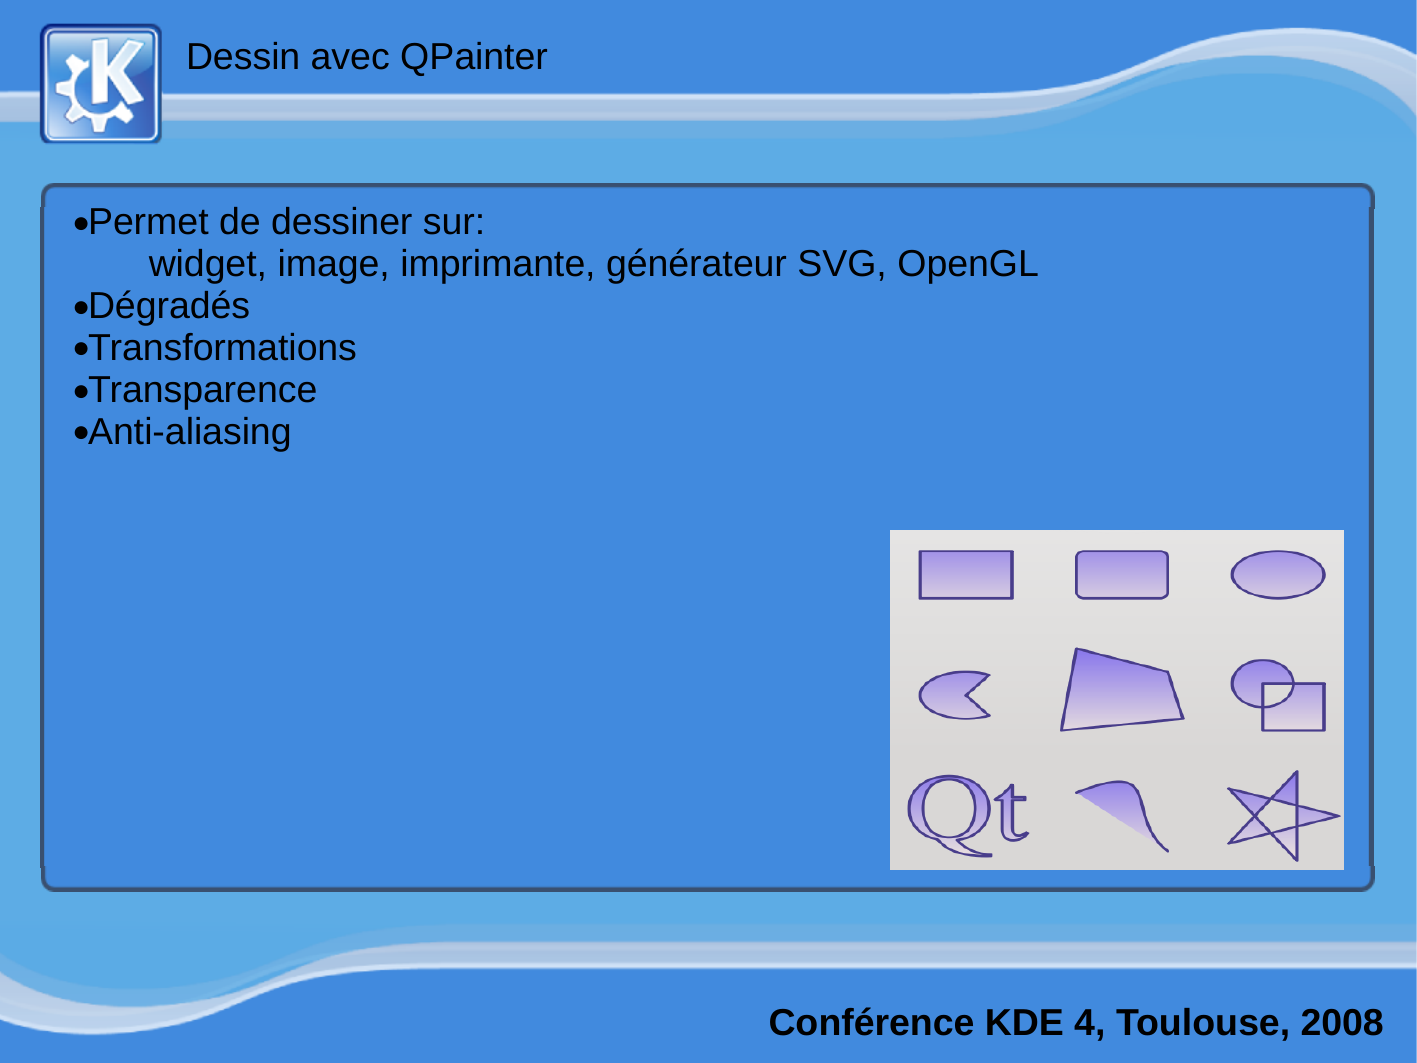

Dessin avec QPainter
Permet de dessiner sur:
	widget, image, imprimante, générateur SVG, OpenGL
Dégradés
Transformations
Transparence
Anti-aliasing